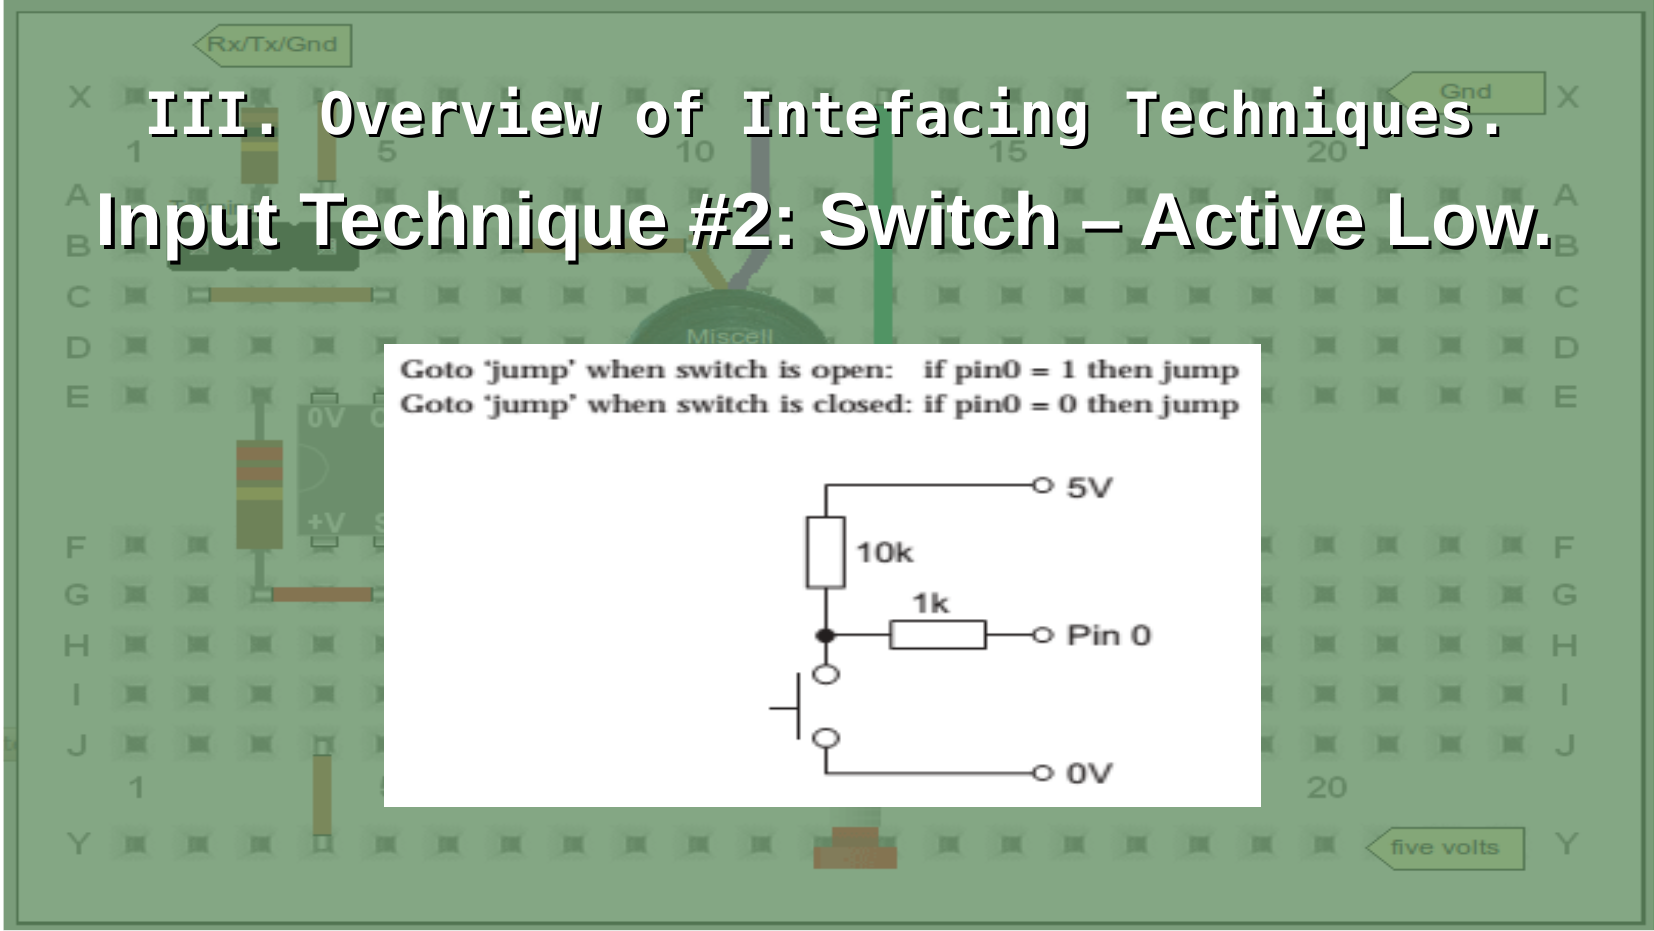

# III. Overview of Intefacing Techniques.
 Input Technique #2: Switch – Active Low.